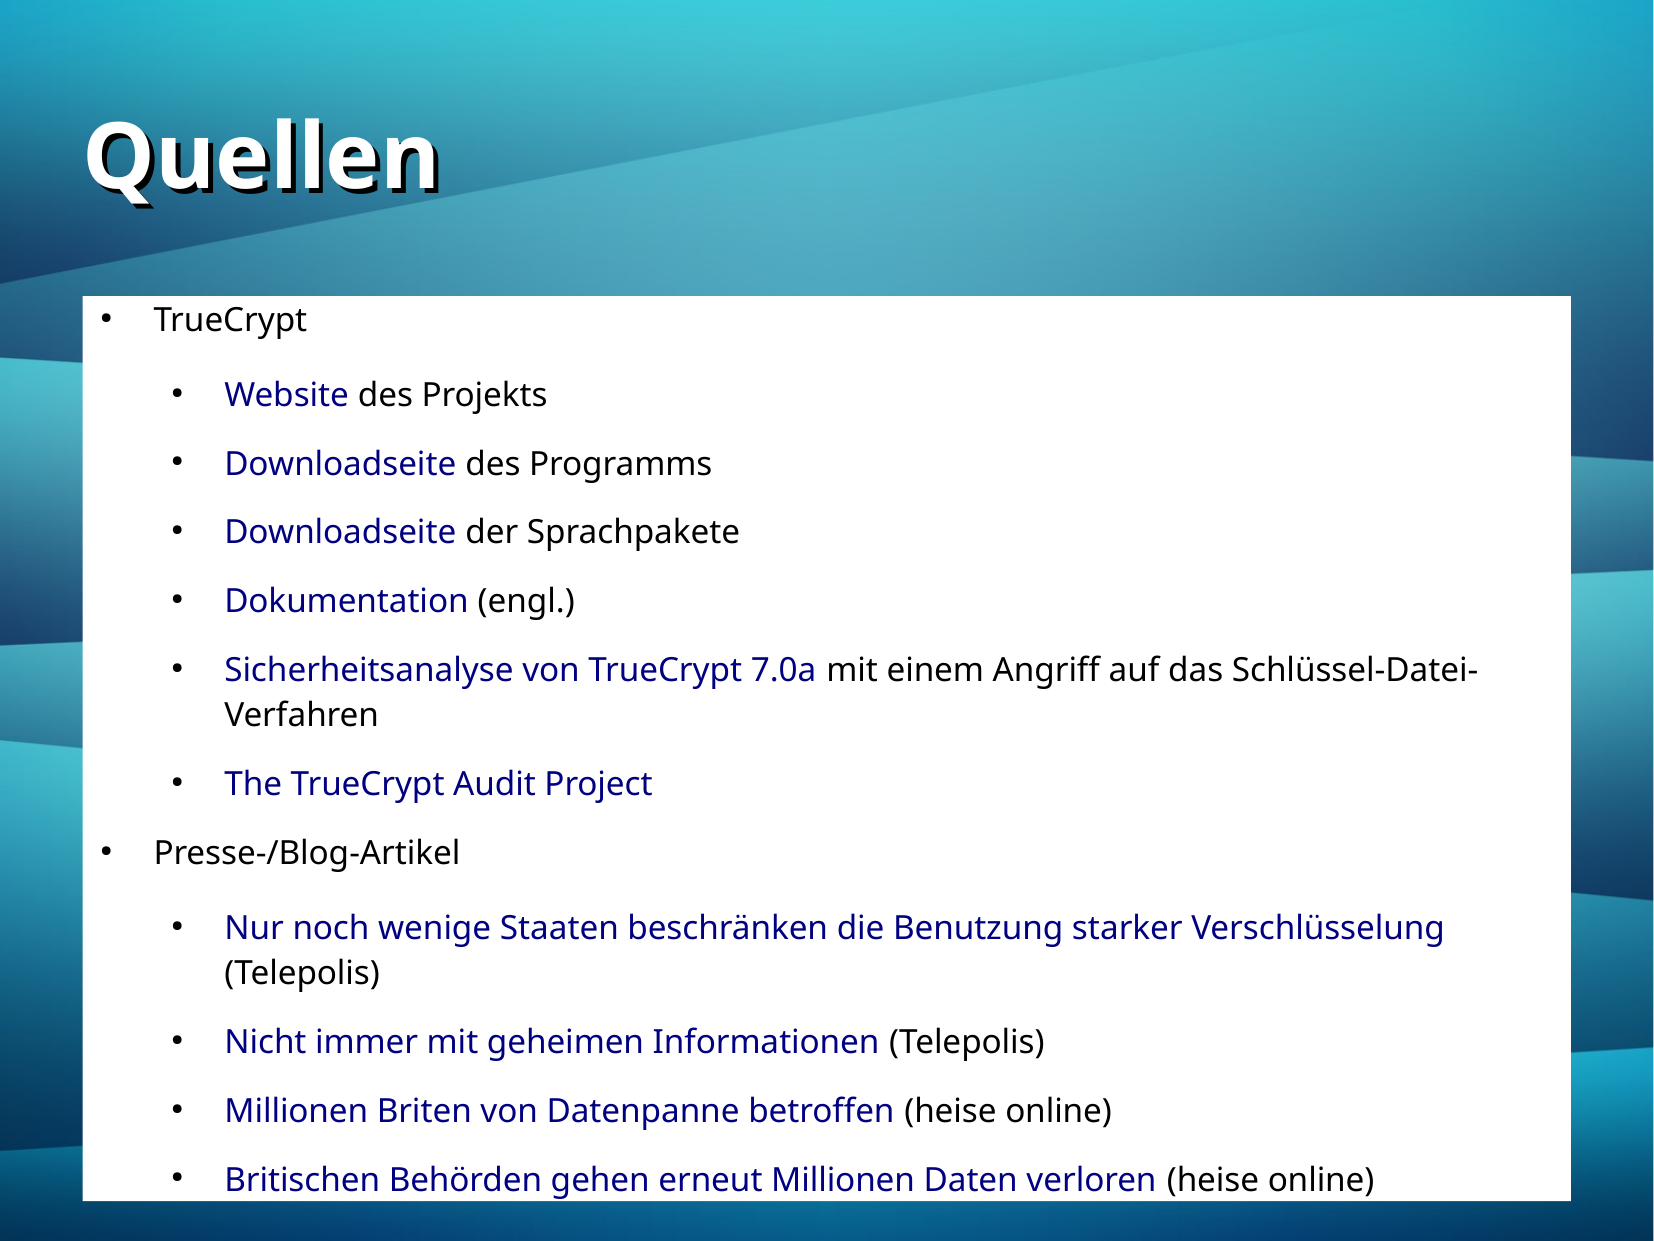

# Quellen
TrueCrypt
Website des Projekts
Downloadseite des Programms
Downloadseite der Sprachpakete
Dokumentation (engl.)
Sicherheitsanalyse von TrueCrypt 7.0a mit einem Angriff auf das Schlüssel-Datei-Verfahren
The TrueCrypt Audit Project
Presse-/Blog-Artikel
Nur noch wenige Staaten beschränken die Benutzung starker Verschlüsselung (Telepolis)
Nicht immer mit geheimen Informationen (Telepolis)
Millionen Briten von Datenpanne betroffen (heise online)
Britischen Behörden gehen erneut Millionen Daten verloren (heise online)
xx.05.2014
Digitale Selbstverteidigung CryptoParty Aarau
40